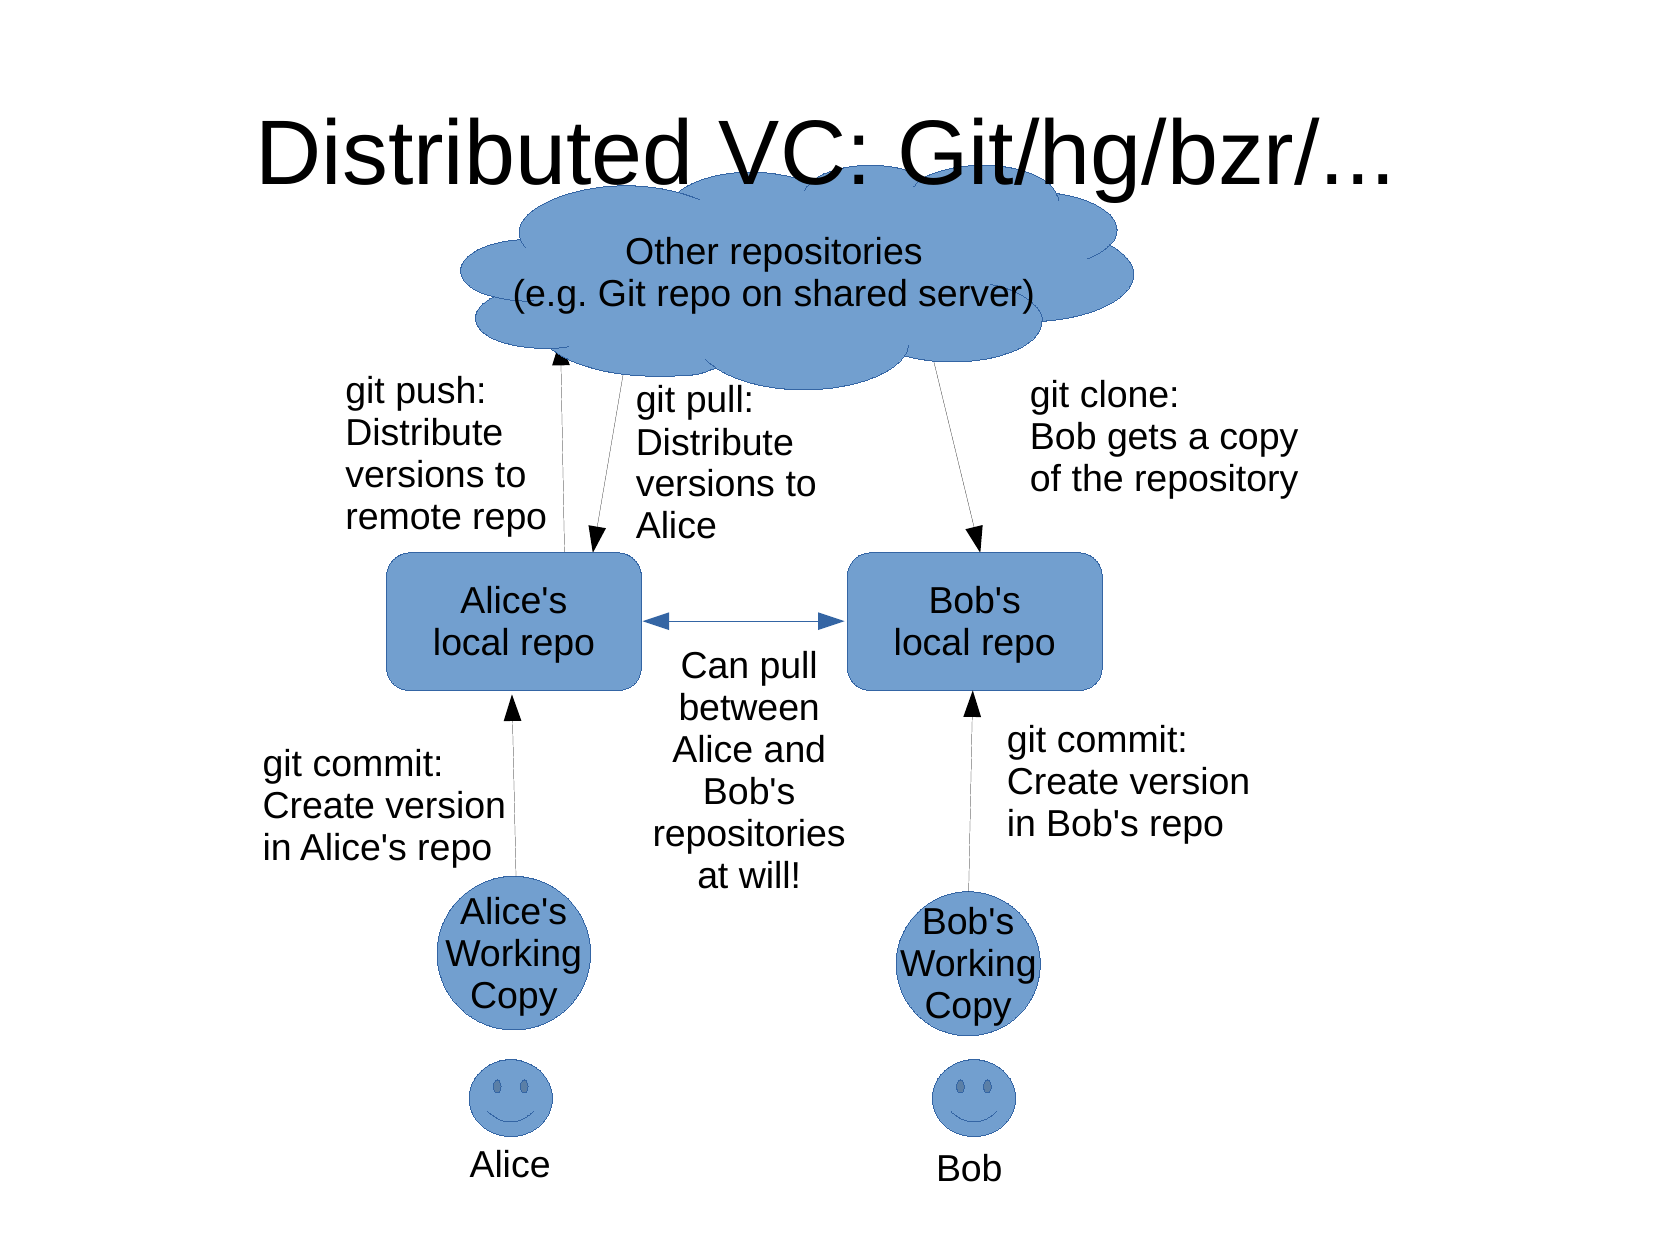

# Distributed VC: Git/hg/bzr/...
Other repositories
(e.g. Git repo on shared server)
git push:
Distribute versions to remote repo
git clone:
Bob gets a copy of the repository
git pull:
Distribute versions to Alice
Alice's
local repo
Bob's
local repo
Can pull between Alice and Bob's repositories at will!
git commit:
Create version in Bob's repo
git commit:
Create version in Alice's repo
Alice's
Working
Copy
Bob's
Working
Copy
Alice
Bob